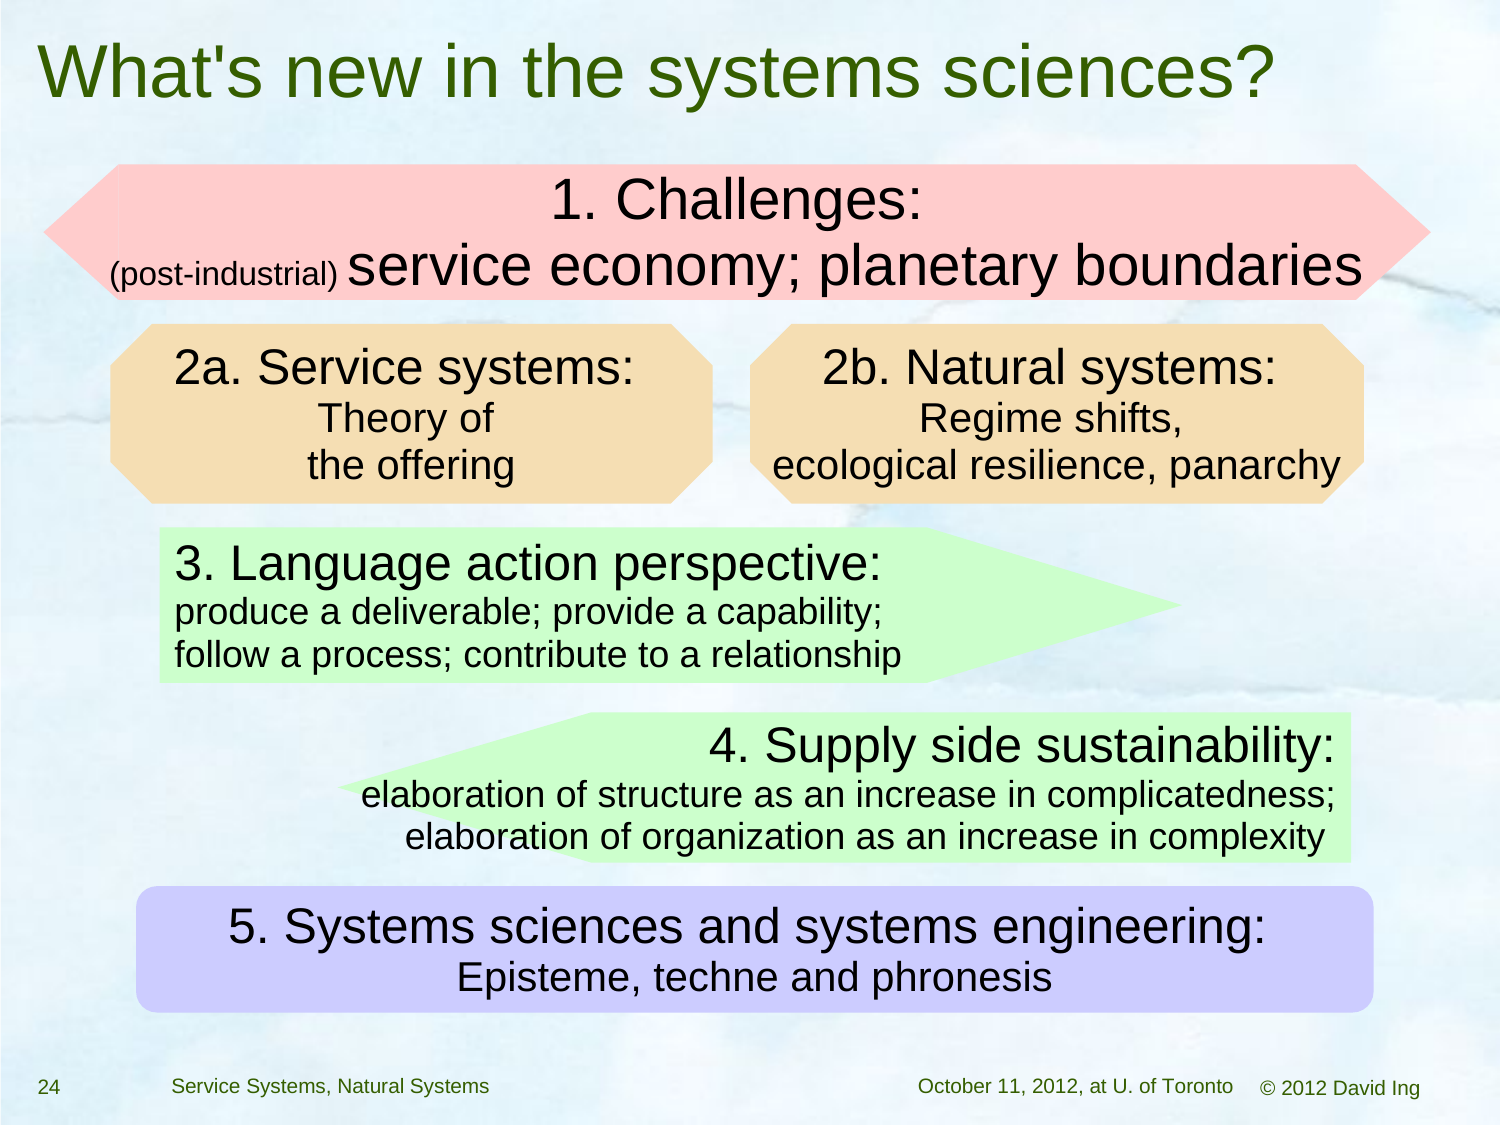

# What's new in the systems sciences?
1. Challenges:
(post-industrial) service economy; planetary boundaries
2a. Service systems:
Theory of
the offering
2b. Natural systems:
Regime shifts,
ecological resilience, panarchy
3. Language action perspective:
produce a deliverable; provide a capability;
follow a process; contribute to a relationship
4. Supply side sustainability:
elaboration of structure as an increase in complicatedness;
elaboration of organization as an increase in complexity
5. Systems sciences and systems engineering:
Episteme, techne and phronesis
Service Systems, Natural Systems
October 11, 2012, at U. of Toronto
24